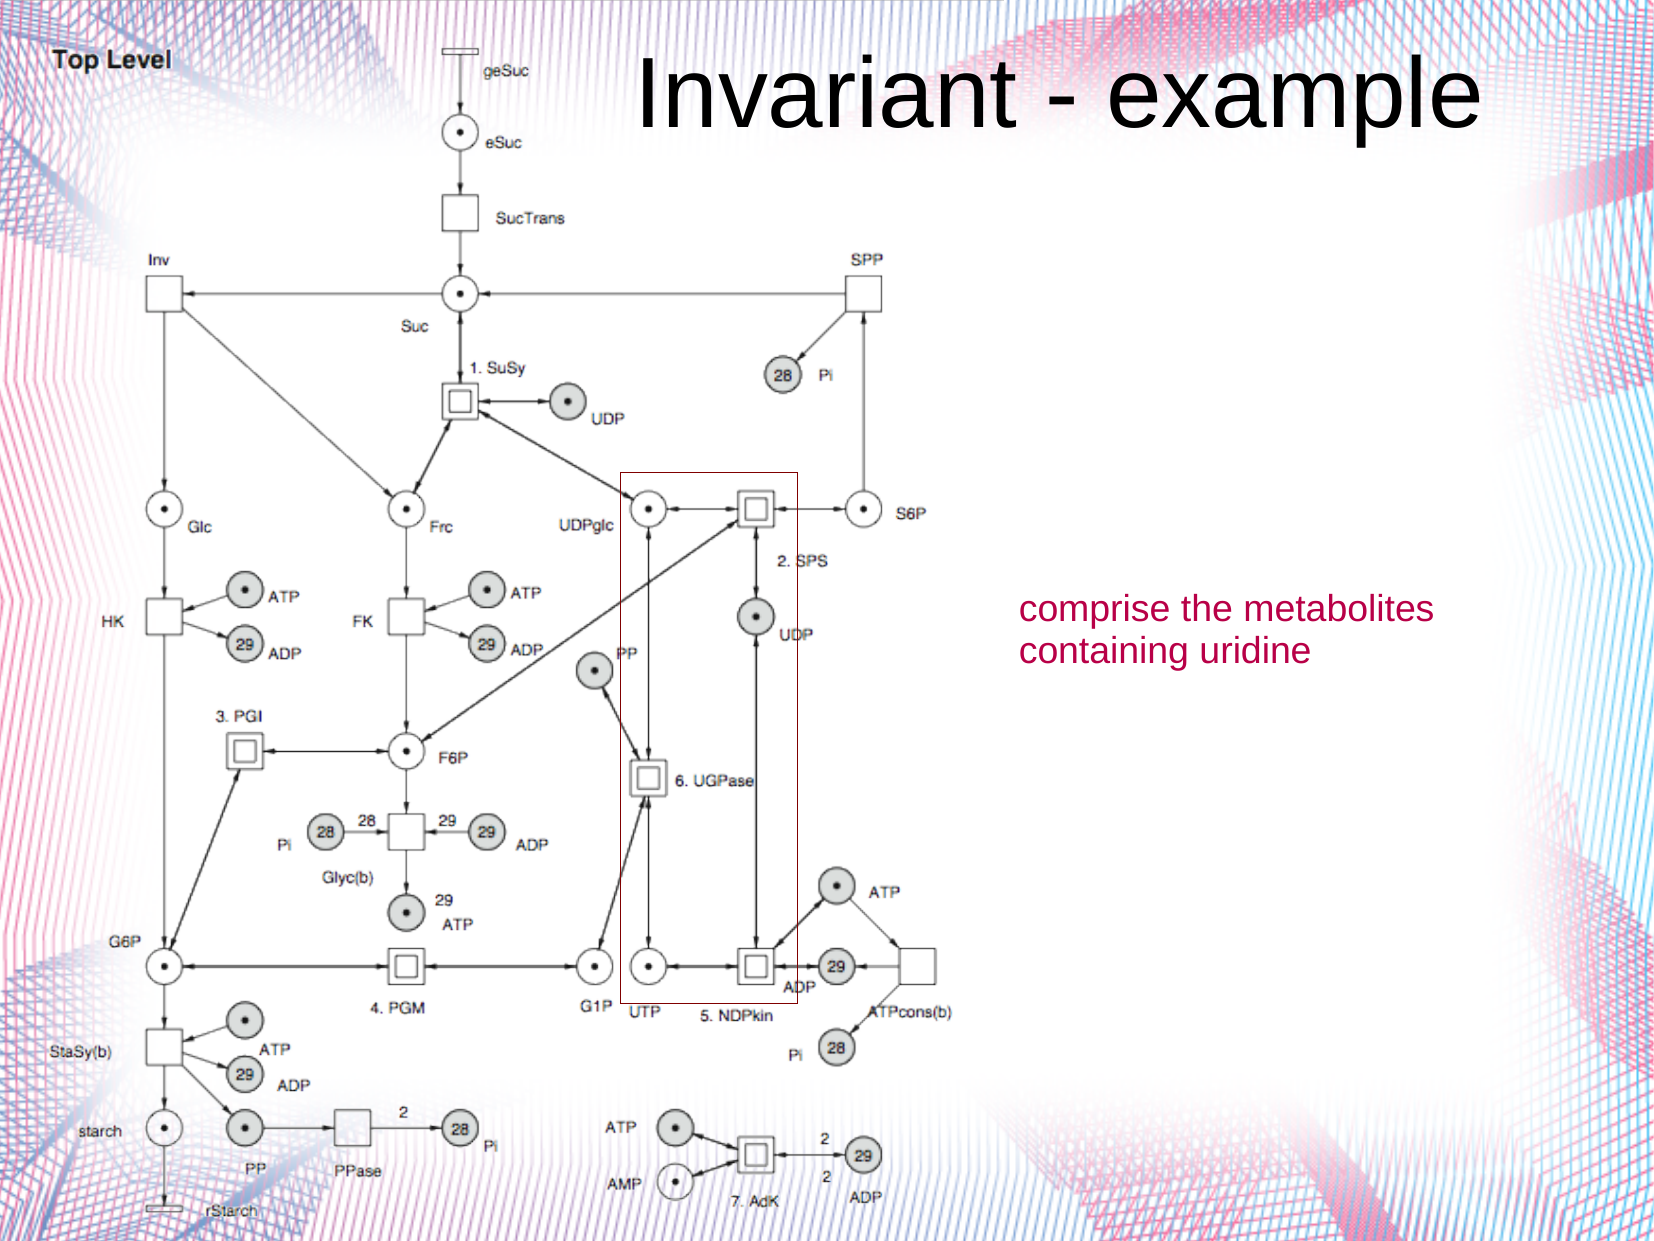

Invariant - example
comprise the metabolites containing uridine